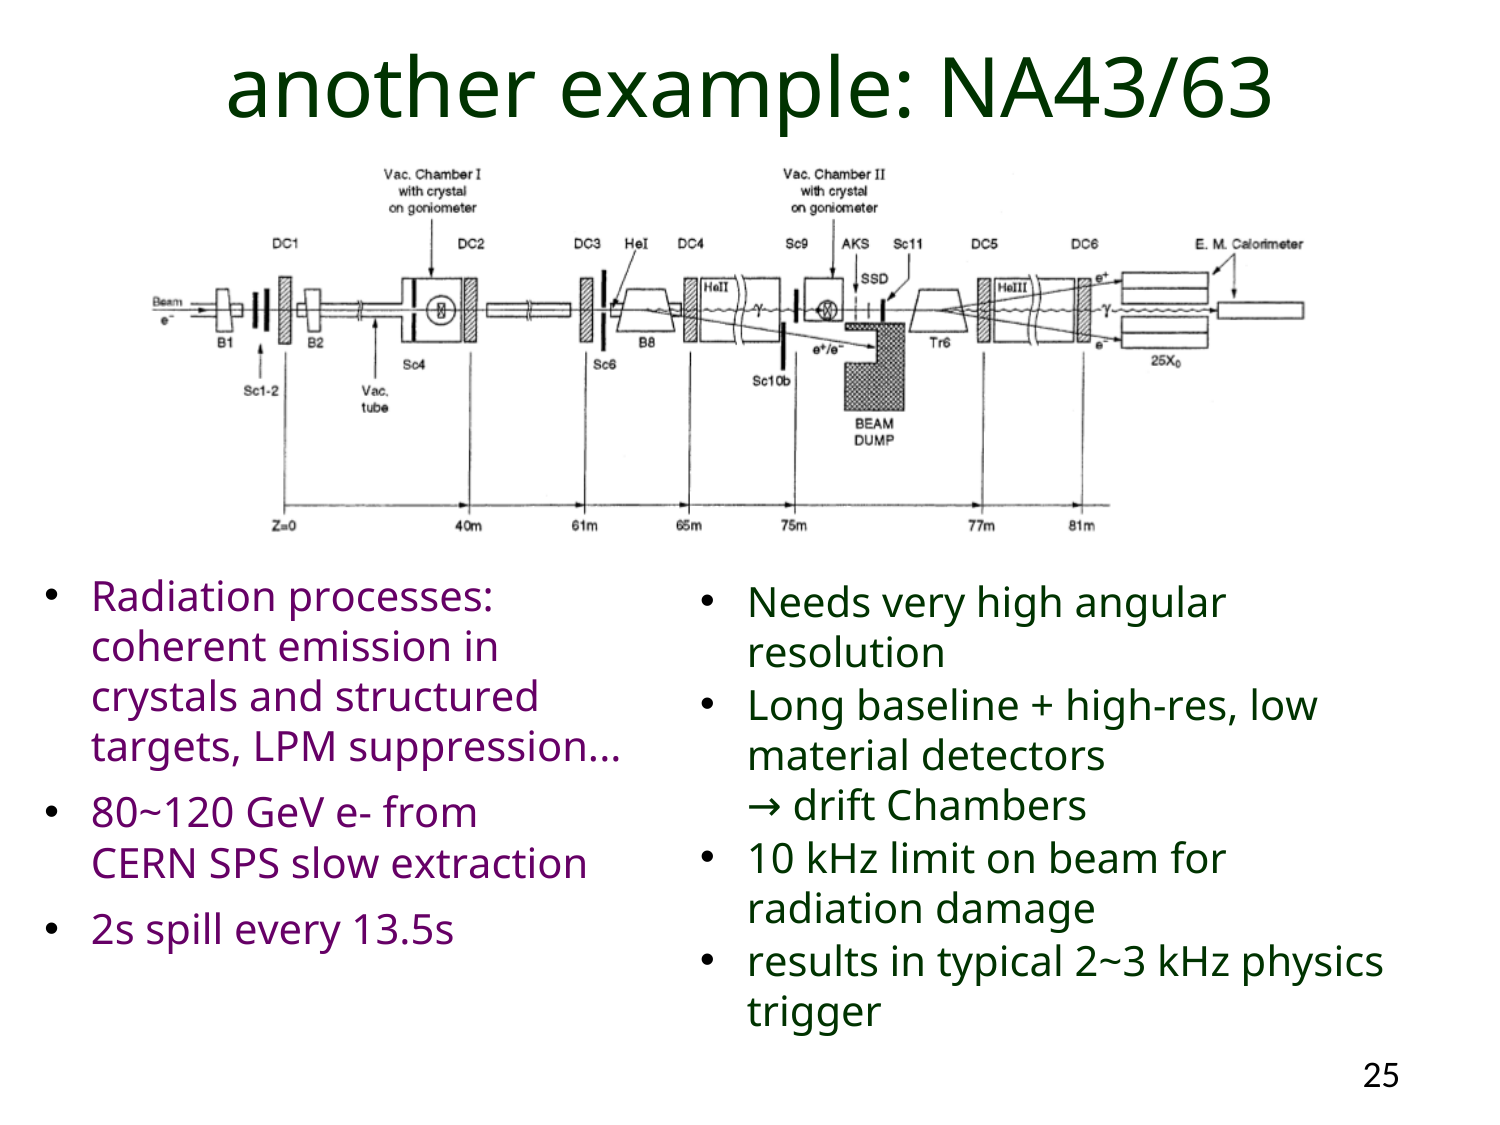

# another example: NA43/63
Radiation processes: coherent emission in crystals and structured targets, LPM suppression...
80~120 GeV e- from
CERN SPS slow extraction
2s spill every 13.5s
Needs very high angular resolution
Long baseline + high-res, low material detectors
→ drift Chambers
10 kHz limit on beam for radiation damage
results in typical 2~3 kHz physics trigger
25